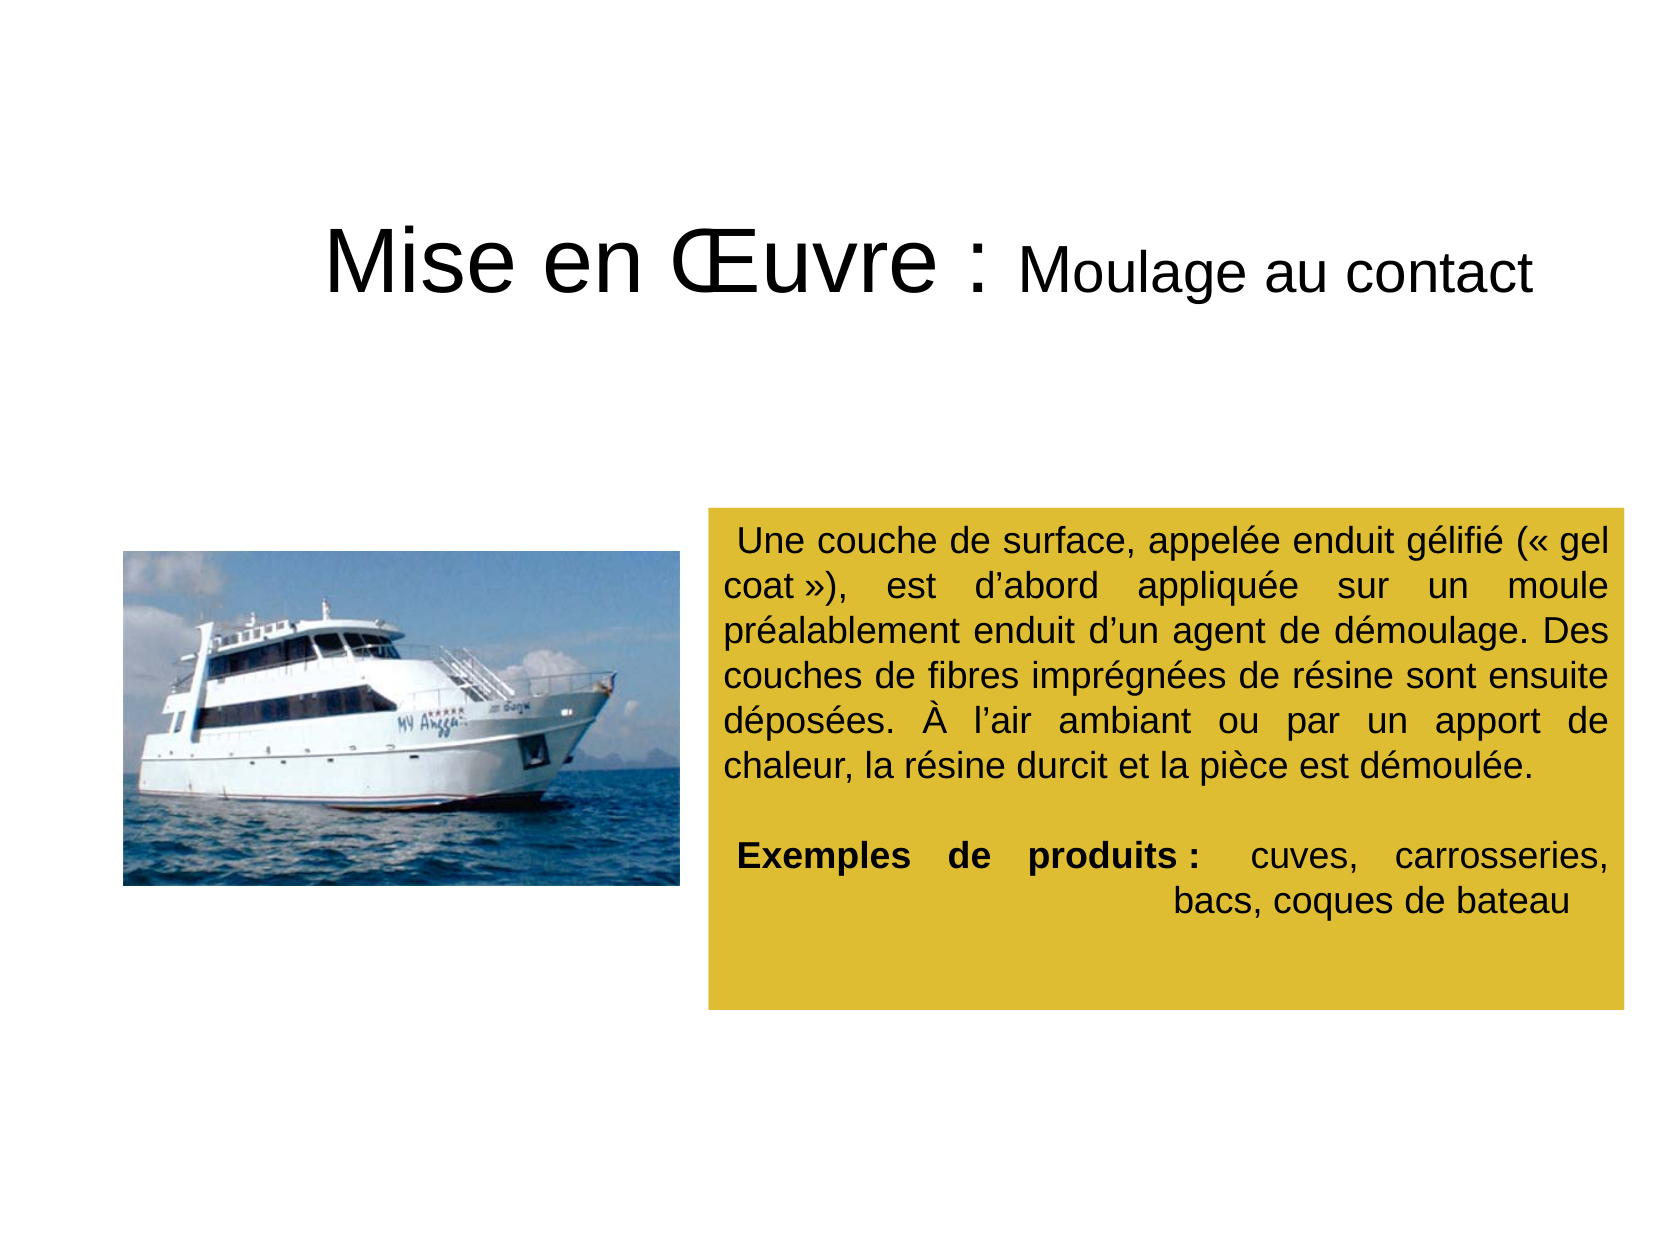

# Mise en Œuvre : Moulage au contact
Une couche de surface, appelée enduit gélifié (« gel coat »), est d’abord appliquée sur un moule préalablement enduit d’un agent de démoulage. Des couches de fibres imprégnées de résine sont ensuite déposées. À l’air ambiant ou par un apport de chaleur, la résine durcit et la pièce est démoulée.
Exemples de produits : 	cuves, carrosseries, 			bacs, coques de bateau